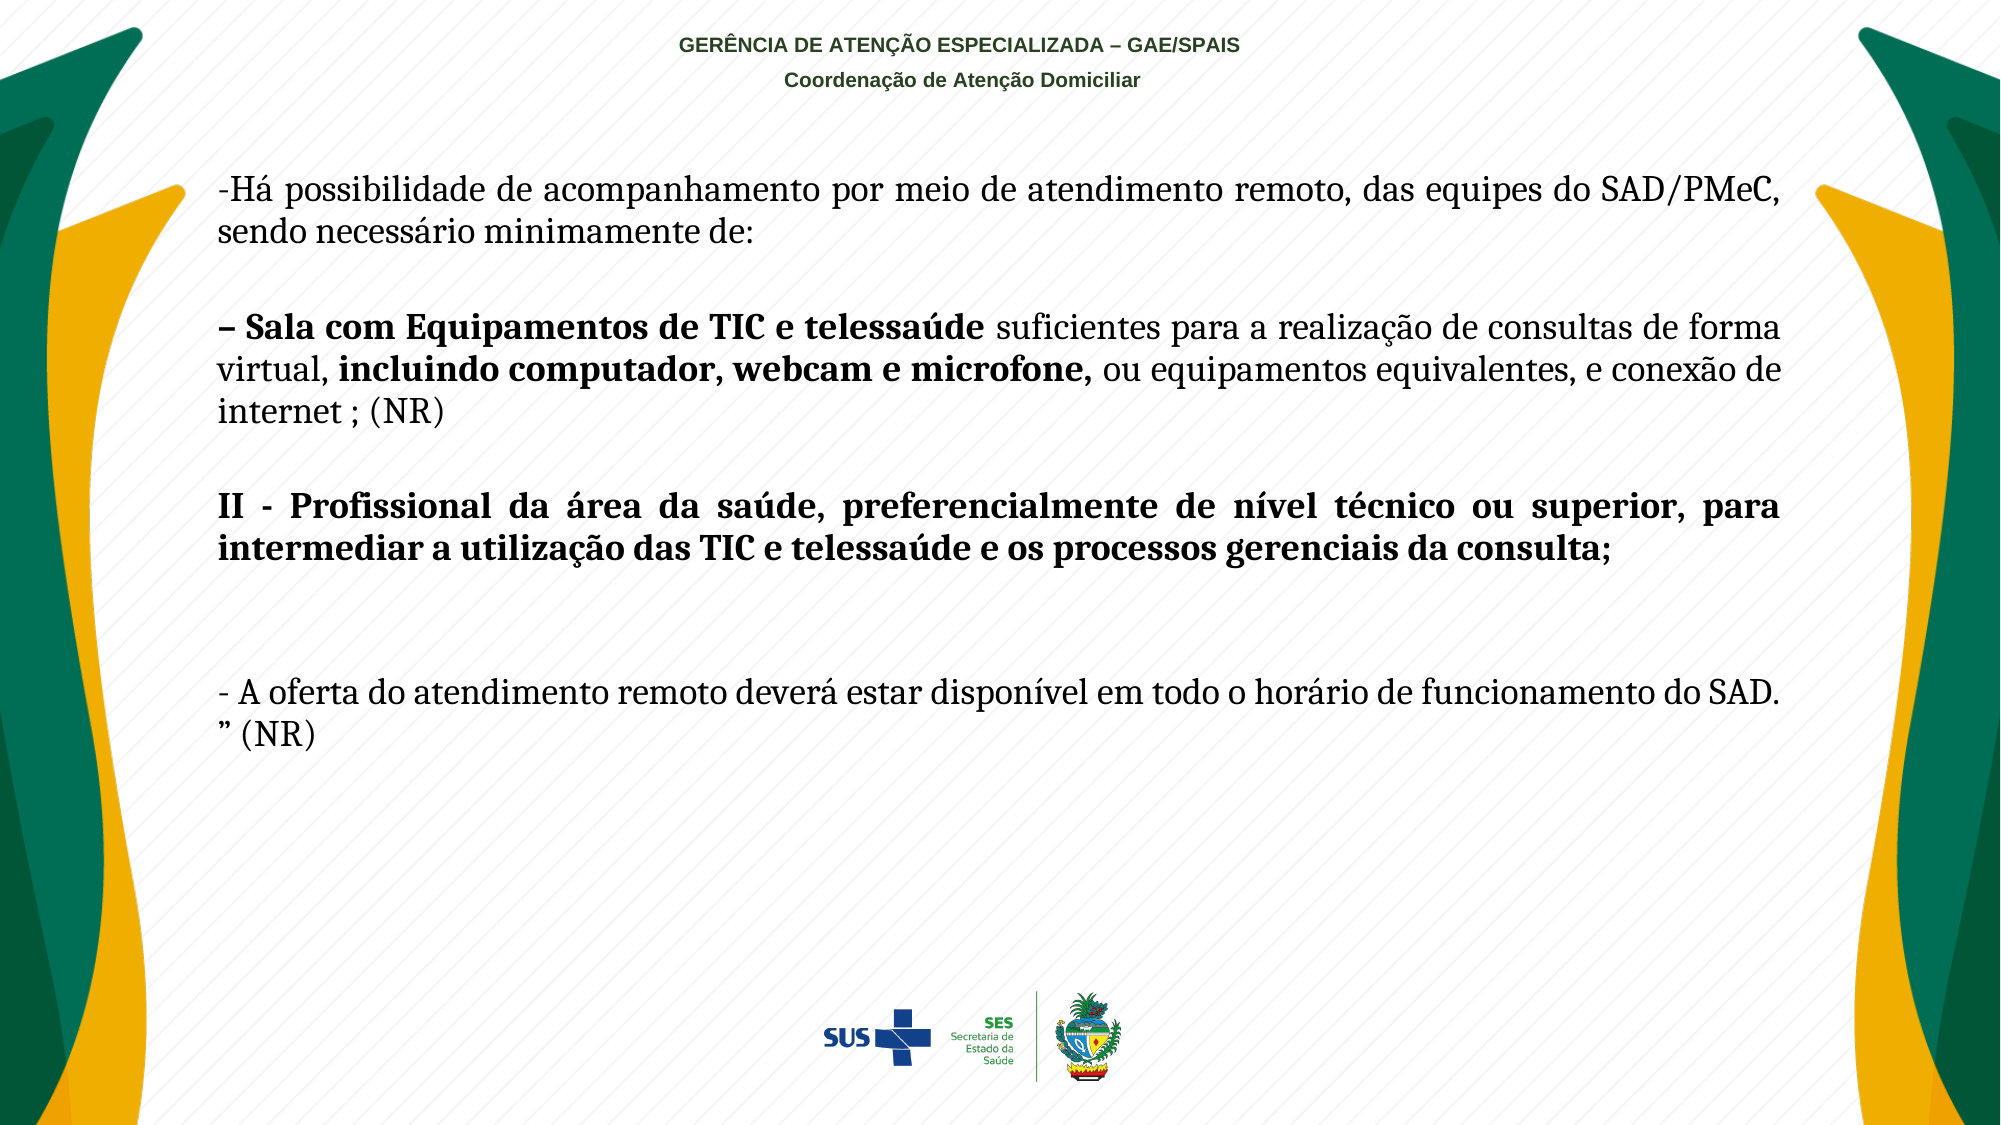

GERÊNCIA DE ATENÇÃO ESPECIALIZADA – GAE/SPAIS
 Coordenação de Atenção Domiciliar
-Há possibilidade de acompanhamento por meio de atendimento remoto, das equipes do SAD/PMeC, sendo necessário minimamente de:
– Sala com Equipamentos de TIC e telessaúde suficientes para a realização de consultas de forma virtual, incluindo computador, webcam e microfone, ou equipamentos equivalentes, e conexão de internet ; (NR)
II - Profissional da área da saúde, preferencialmente de nível técnico ou superior, para intermediar a utilização das TIC e telessaúde e os processos gerenciais da consulta;
- A oferta do atendimento remoto deverá estar disponível em todo o horário de funcionamento do SAD. ” (NR)